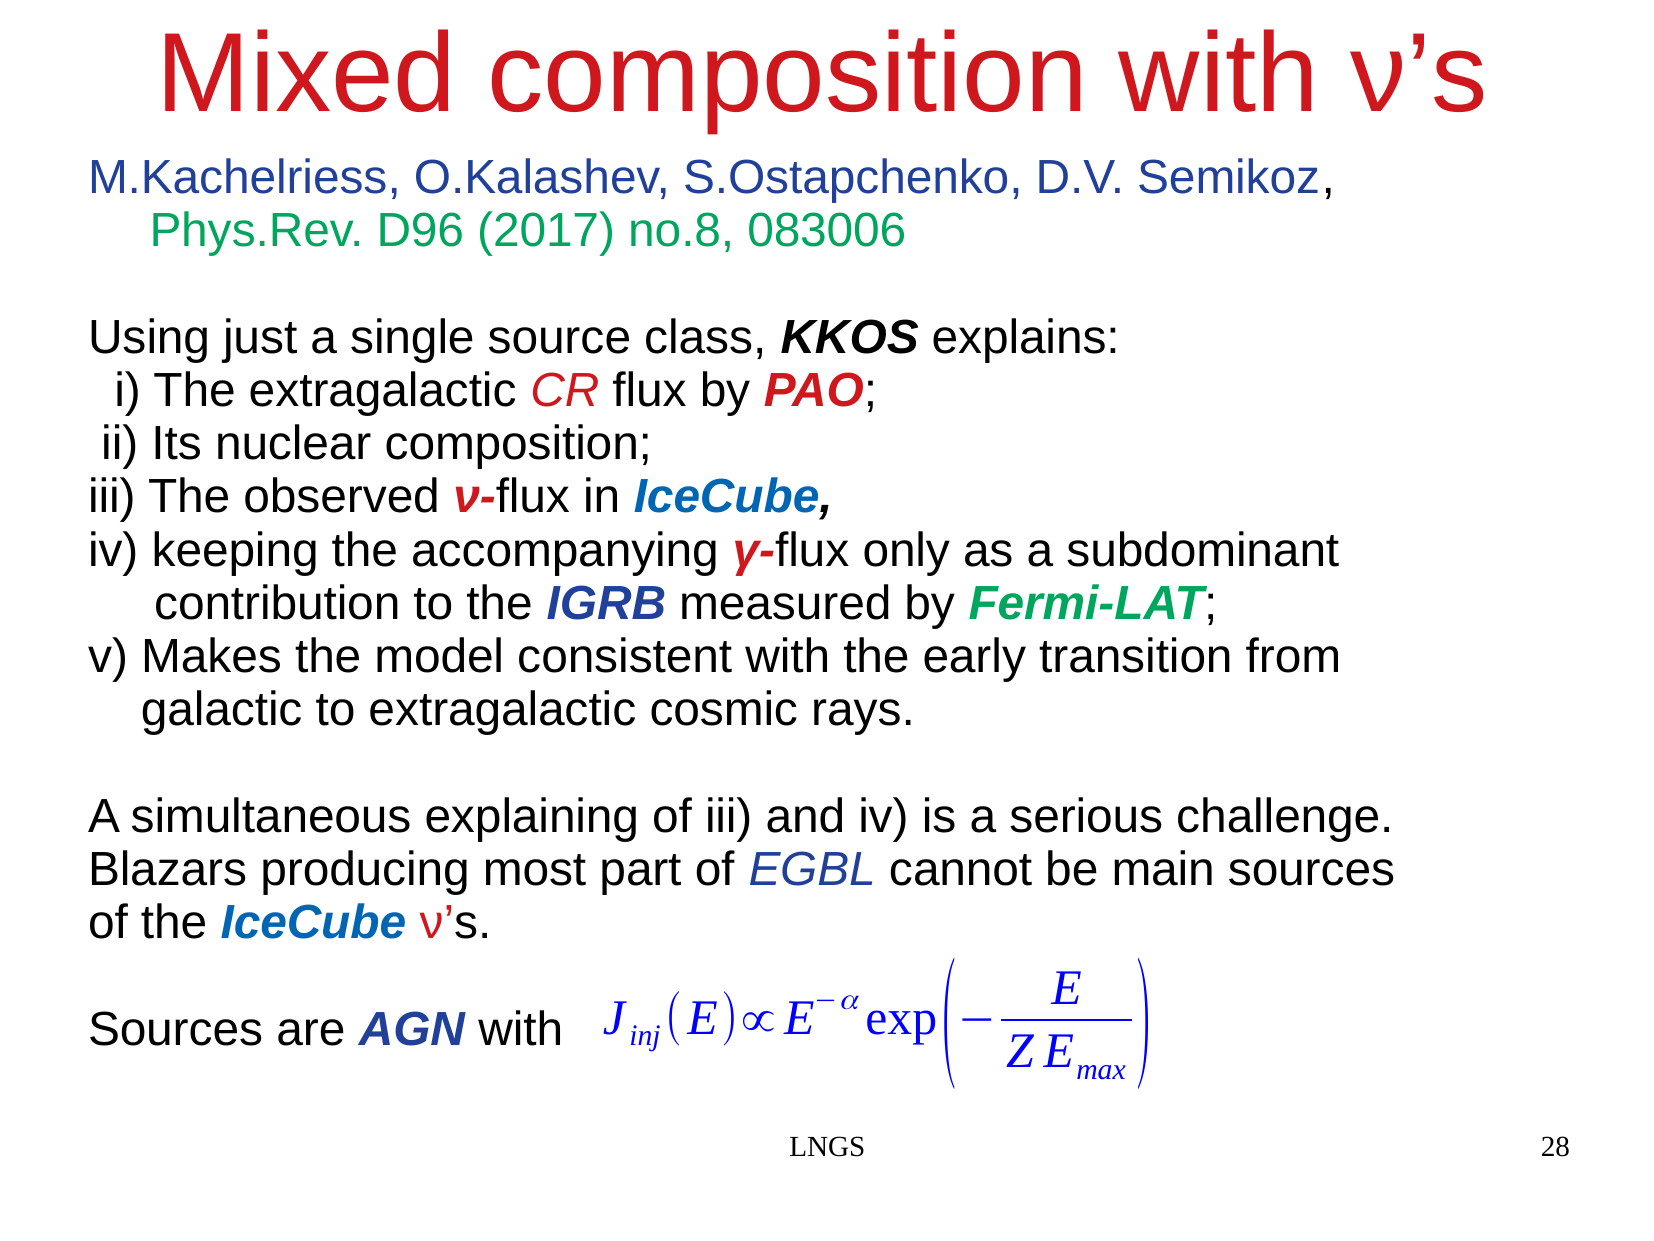

# Mixed composition with ν’s
M.Kachelriess, O.Kalashev, S.Ostapchenko, D.V. Semikoz,
		Phys.Rev. D96 (2017) no.8, 083006
Using just a single source class, KKOS explains:
 i) The extragalactic CR flux by PAO;
 ii) Its nuclear composition;
iii) The observed ν-flux in IceCube,
iv) keeping the accompanying γ-flux only as a subdominant
 contribution to the IGRB measured by Fermi-LAT;
v) Makes the model consistent with the early transition from
 galactic to extragalactic cosmic rays.
A simultaneous explaining of iii) and iv) is a serious challenge.
Blazars producing most part of EGBL cannot be main sources
of the IceCube ν’s.
Sources are AGN with
LNGS
28